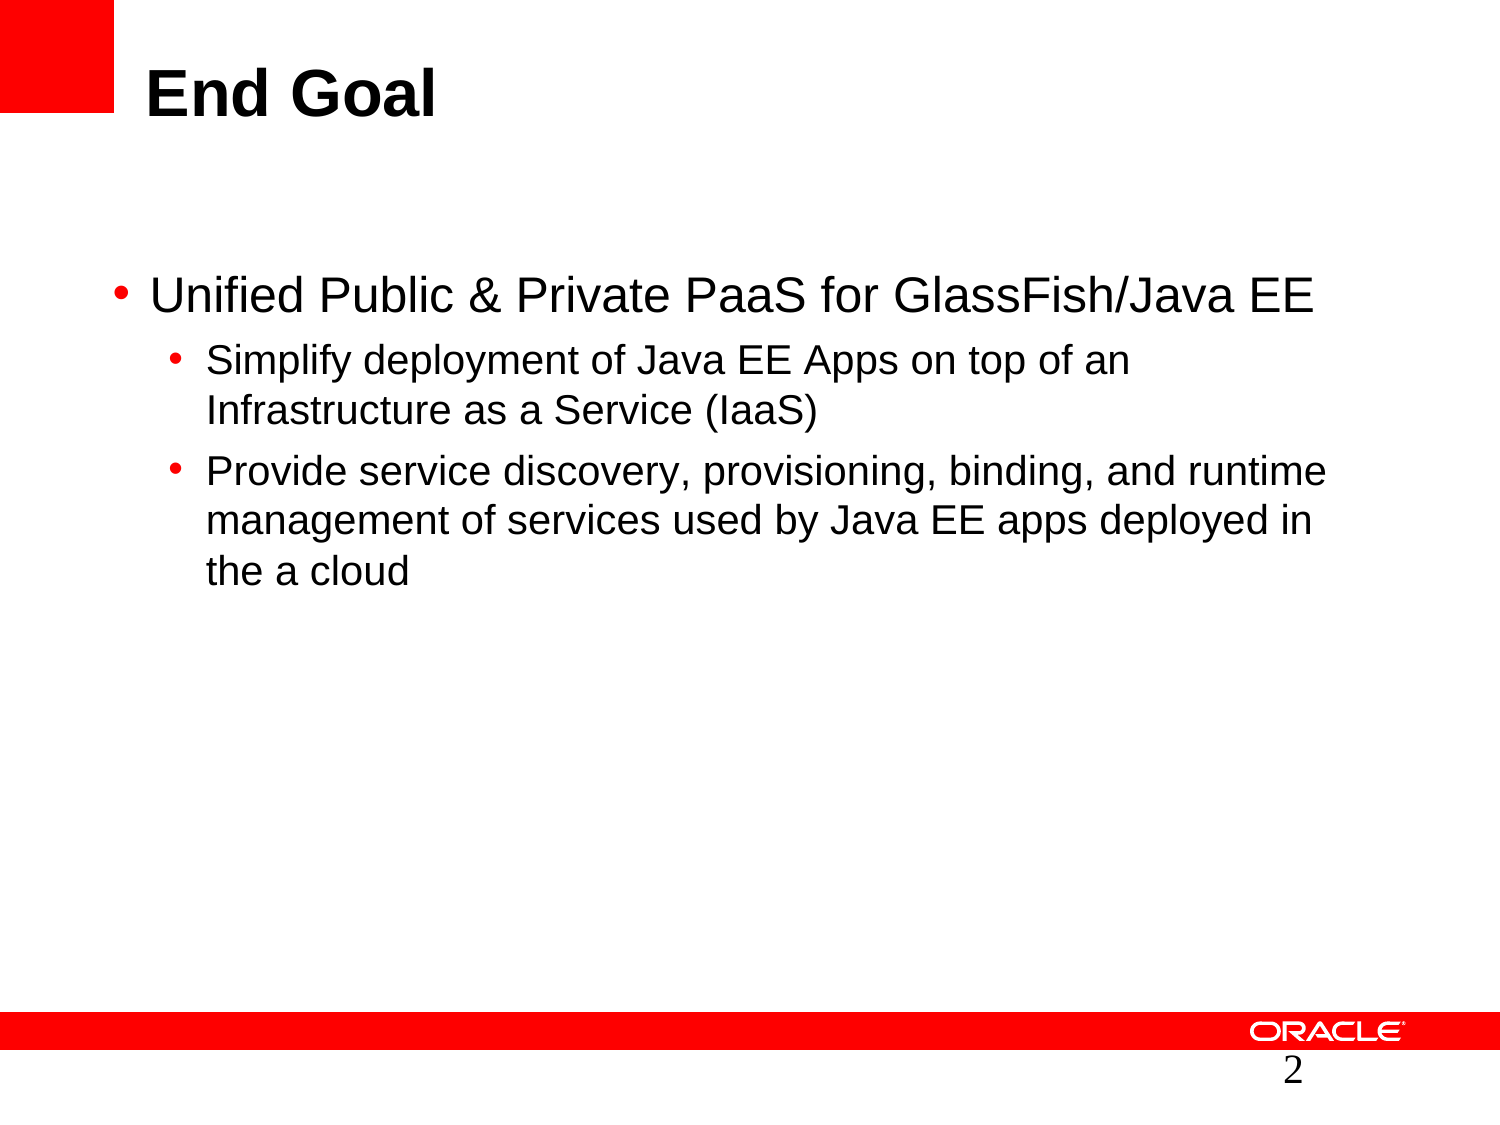

# End Goal
Unified Public & Private PaaS for GlassFish/Java EE
Simplify deployment of Java EE Apps on top of an Infrastructure as a Service (IaaS)
Provide service discovery, provisioning, binding, and runtime management of services used by Java EE apps deployed in the a cloud
2